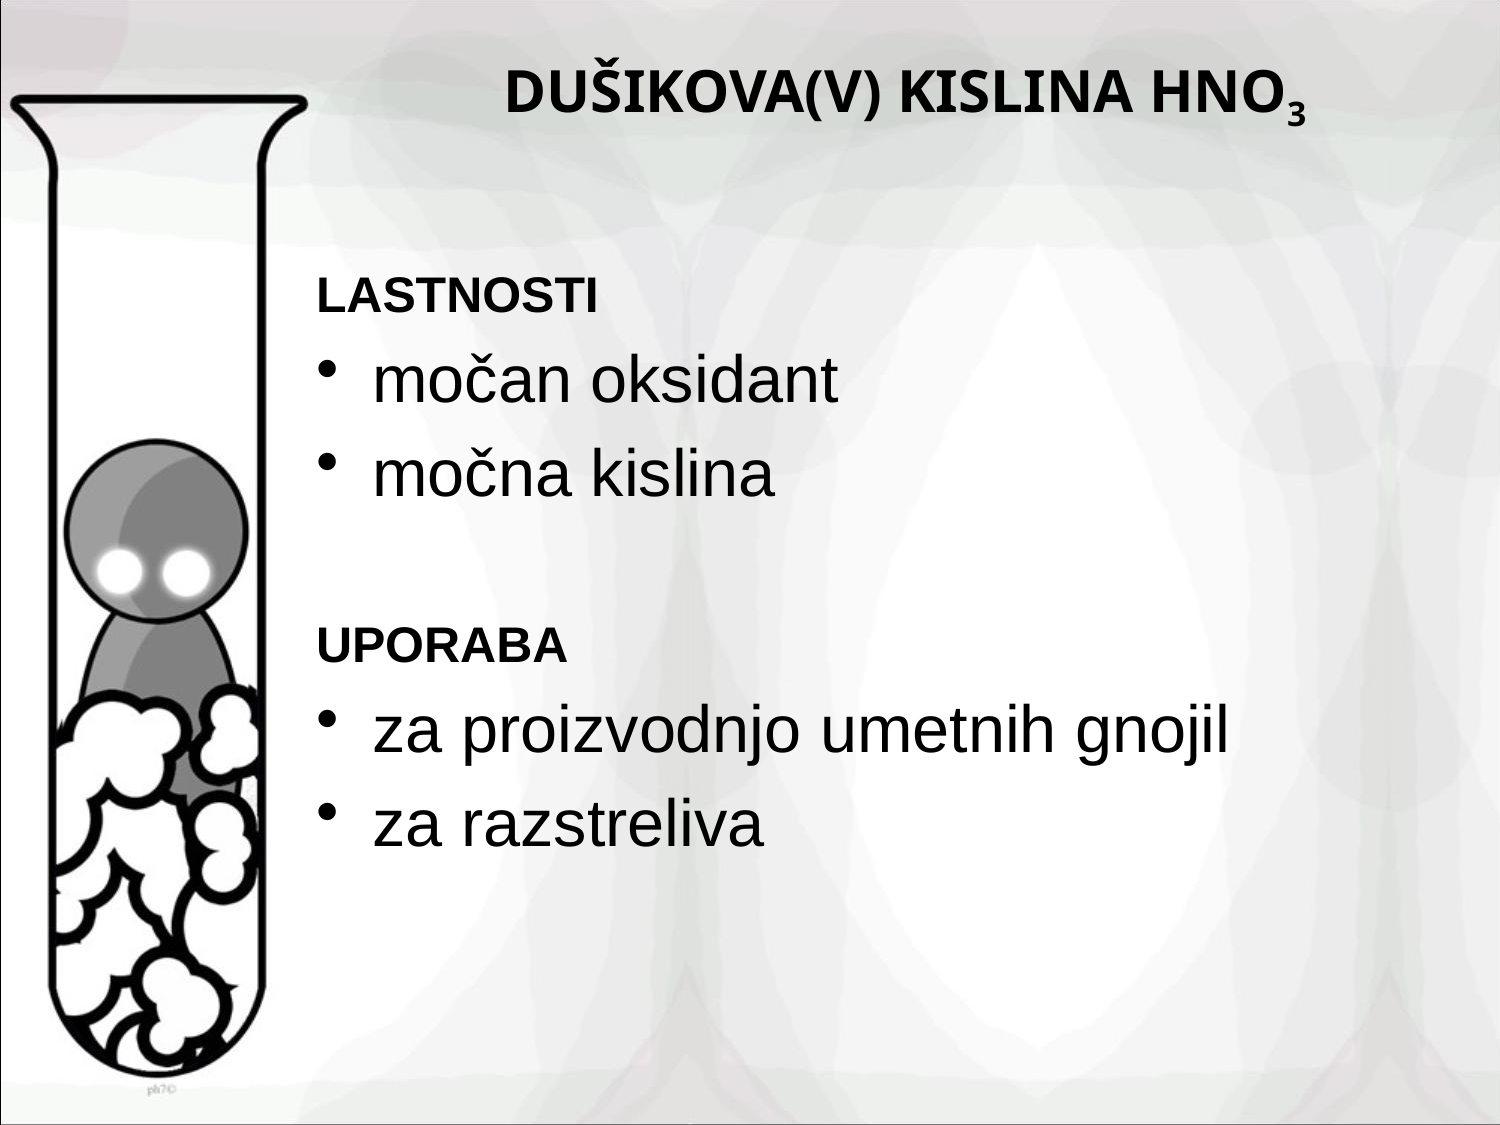

# DUŠIKOVA(V) KISLINA HNO3
LASTNOSTI
močan oksidant
močna kislina
UPORABA
za proizvodnjo umetnih gnojil
za razstreliva